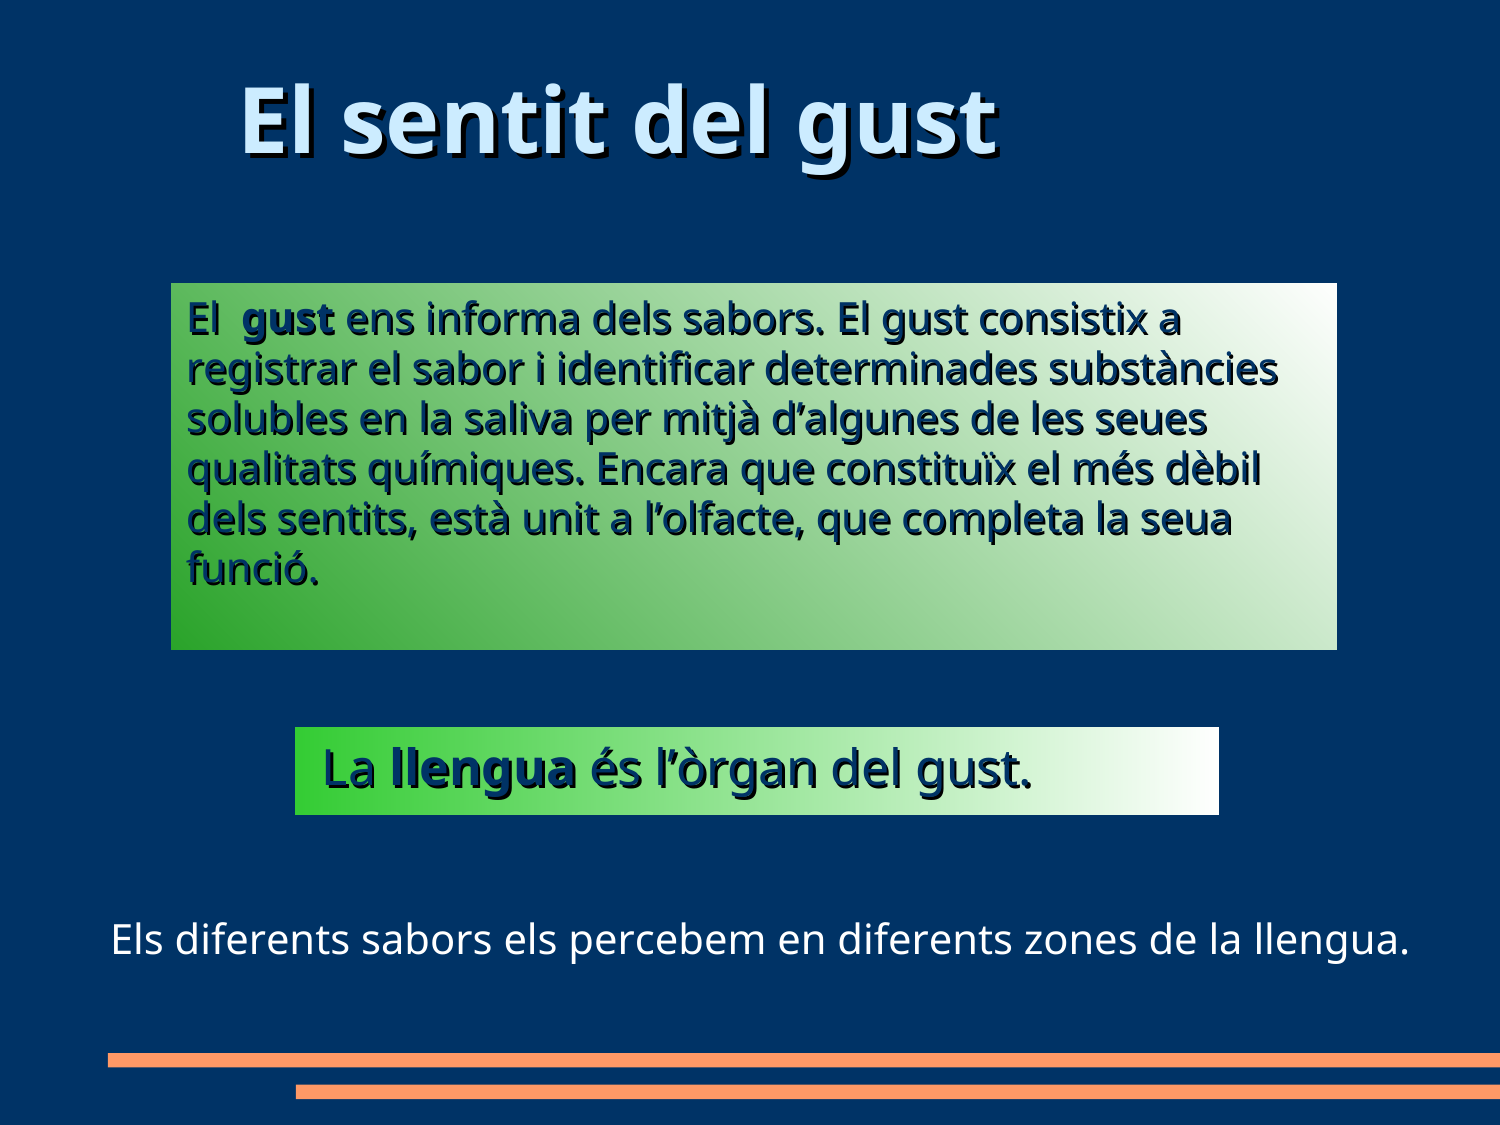

El sentit del gust
El gust ens informa dels sabors. El gust consistix a registrar el sabor i identificar determinades substàncies solubles en la saliva per mitjà d’algunes de les seues qualitats químiques. Encara que constituïx el més dèbil dels sentits, està unit a l’olfacte, que completa la seua funció.
La llengua és l’òrgan del gust.
Els diferents sabors els percebem en diferents zones de la llengua.